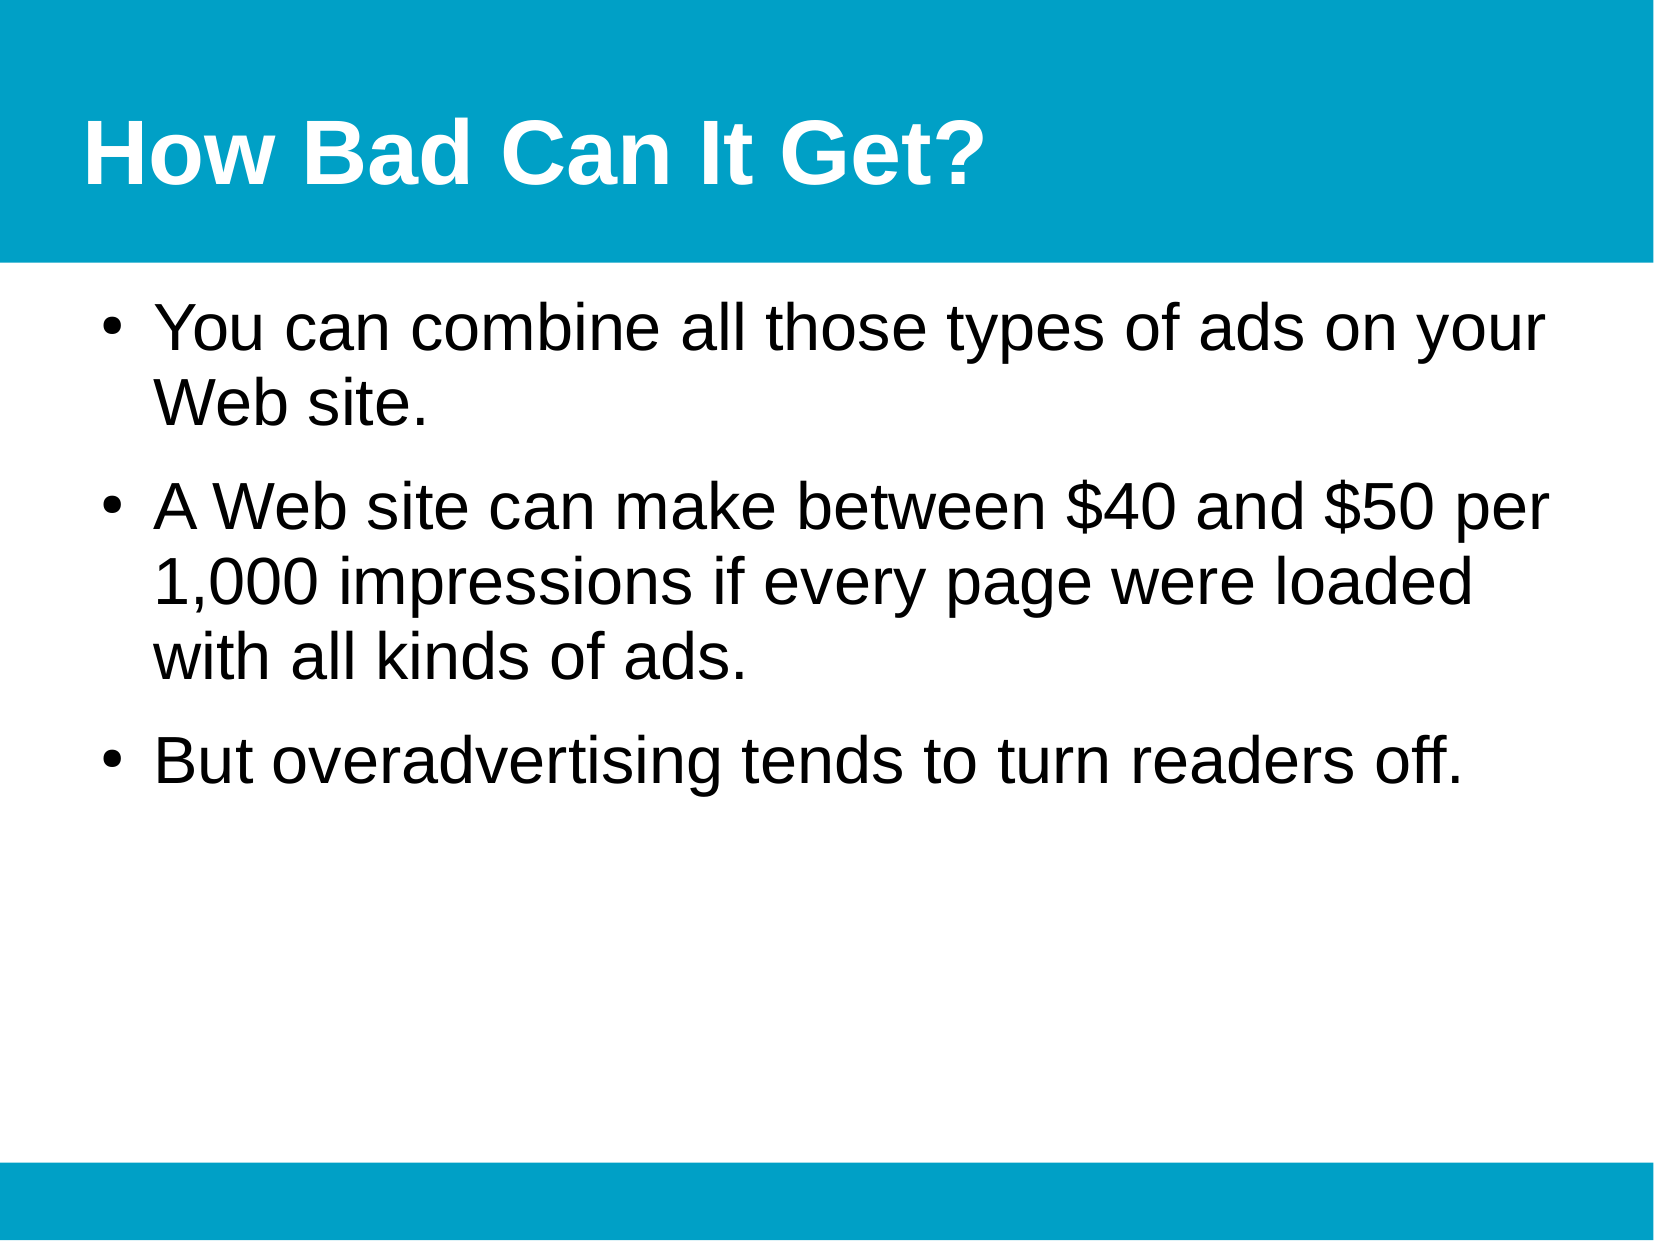

# How Bad Can It Get?
You can combine all those types of ads on your Web site.
A Web site can make between $40 and $50 per 1,000 impressions if every page were loaded with all kinds of ads.
But overadvertising tends to turn readers off.